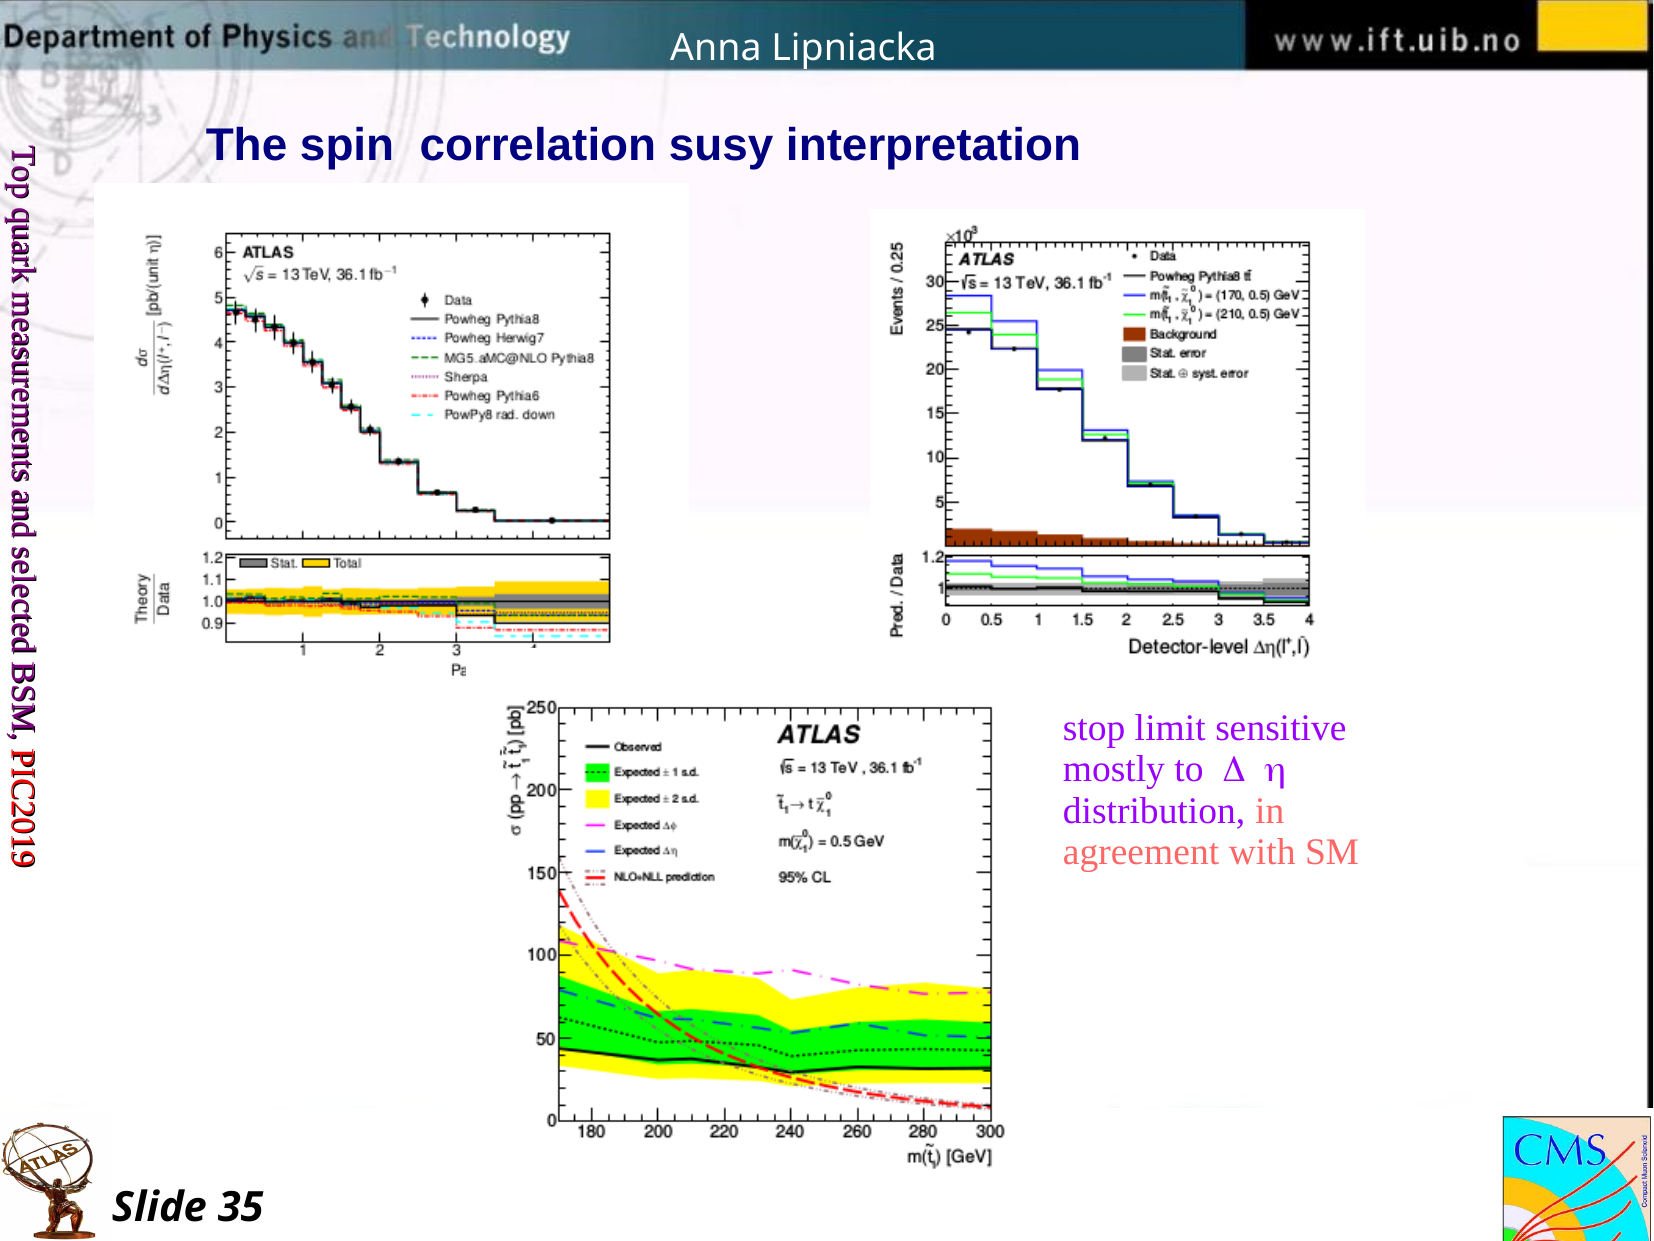

# The spin correlation susy interpretation
stop limit sensitive mostly to D h distribution, in agreement with SM
Slide 35